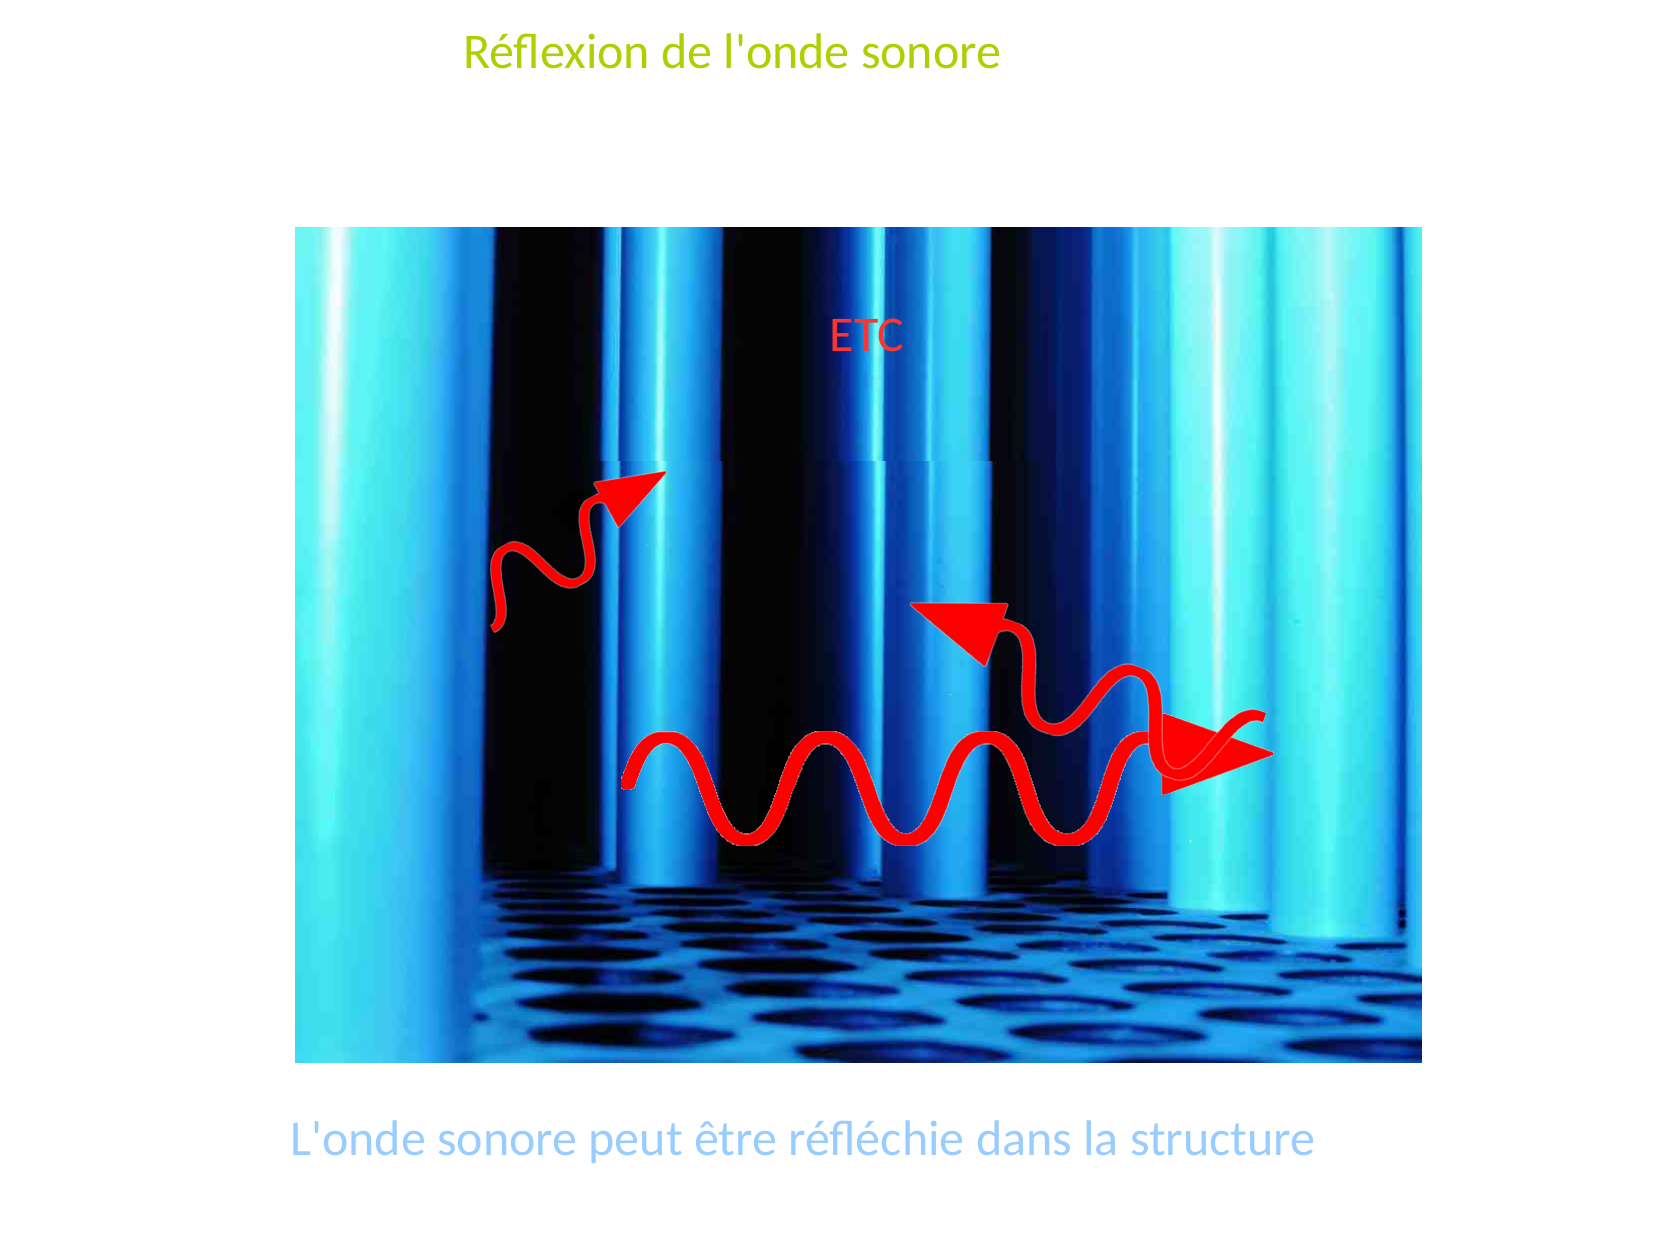

Réflexion de l'onde sonore
ETC
L'onde sonore peut être réfléchie dans la structure